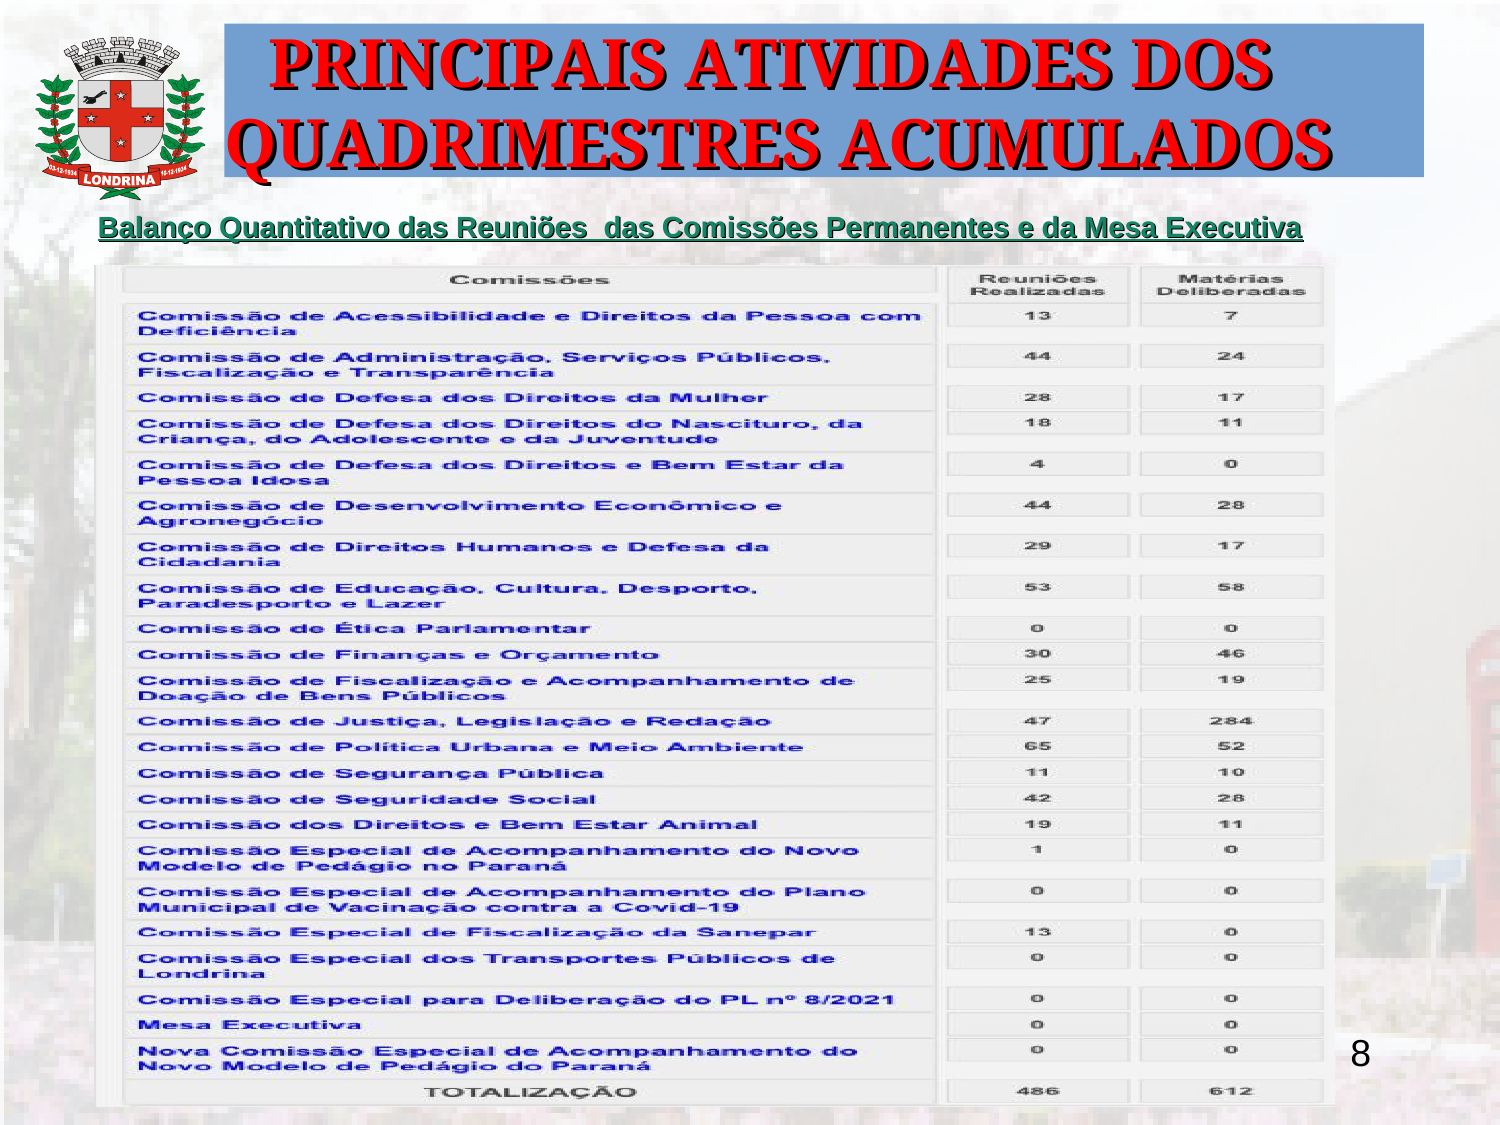

PRINCIPAIS ATIVIDADES DOS QUADRIMESTRES ACUMULADOS
Balanço Quantitativo das Reuniões das Comissões Permanentes e da Mesa Executiva